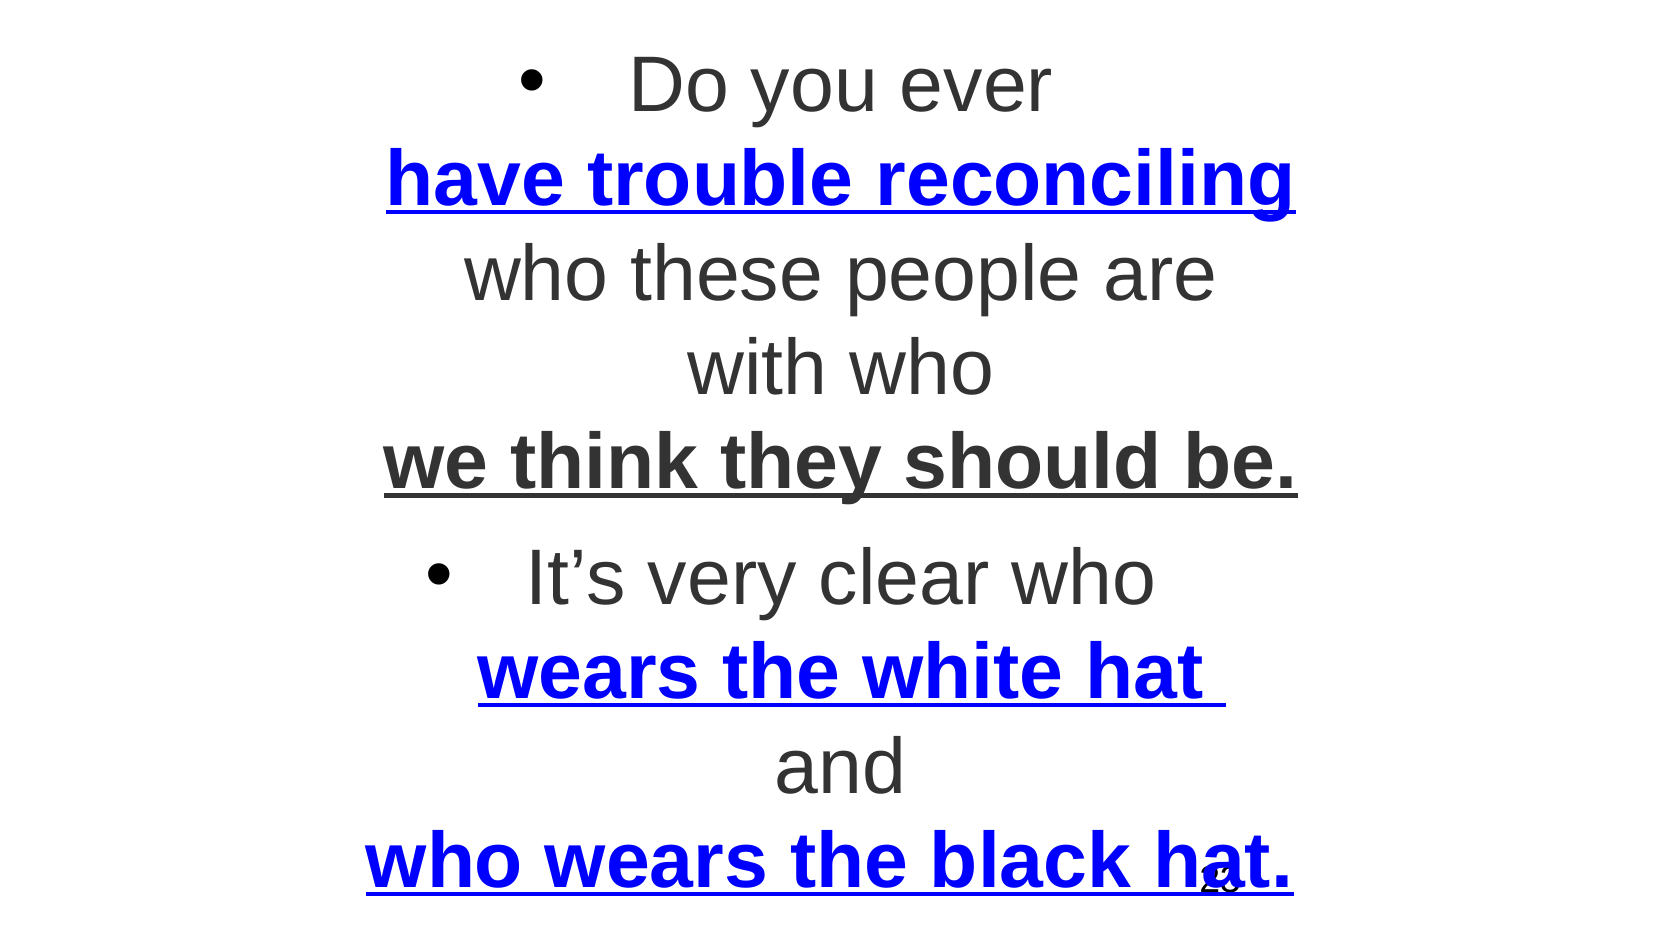

# Do you ever have trouble reconciling who these people are with who we think they should be.
It’s very clear who
wears the white hat
and
who wears the black hat.
23